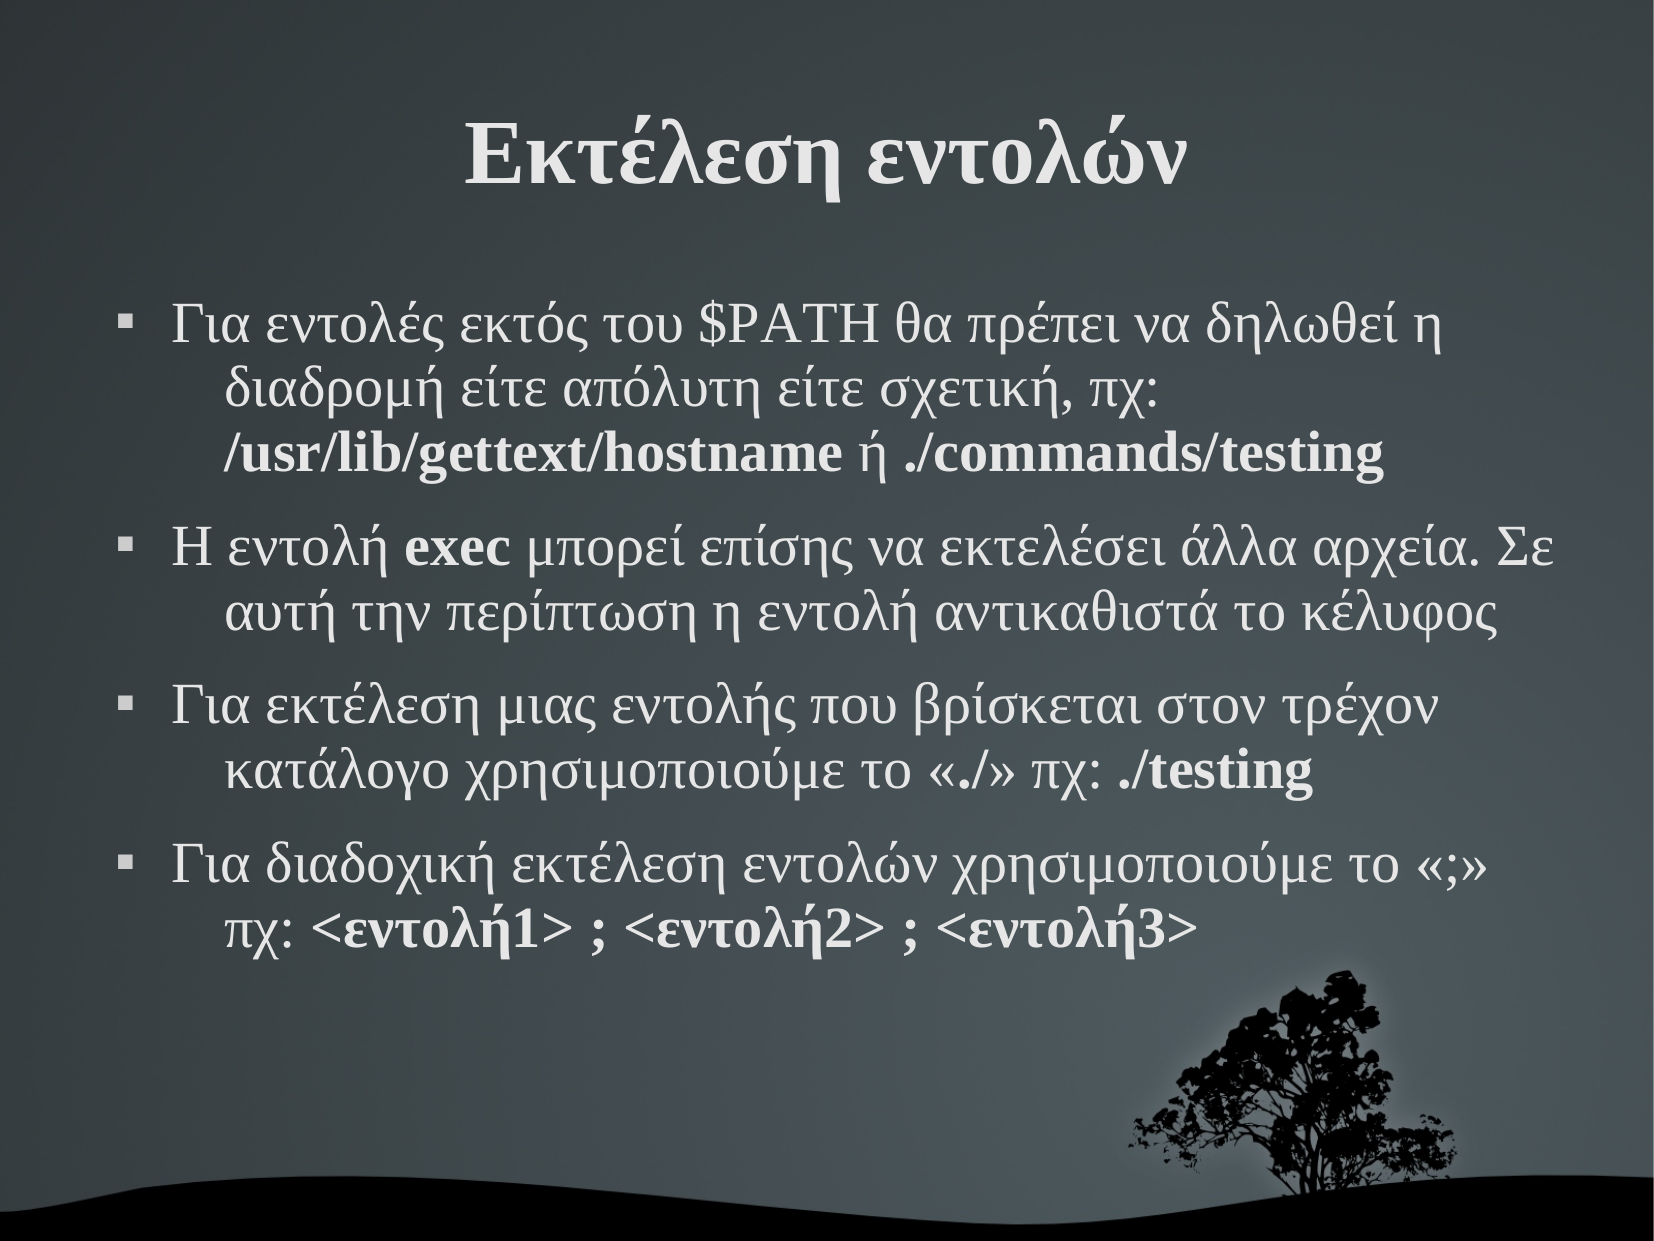

Εκτέλεση εντολών
# Για εντολές εκτός του $PATH θα πρέπει να δηλωθεί η διαδρομή είτε απόλυτη είτε σχετική, πχ: /usr/lib/gettext/hostname ή ./commands/testing
Η εντολή exec μπορεί επίσης να εκτελέσει άλλα αρχεία. Σε αυτή την περίπτωση η εντολή αντικαθιστά το κέλυφος
Για εκτέλεση μιας εντολής που βρίσκεται στον τρέχον κατάλογο χρησιμοποιούμε το «./» πχ: ./testing
Για διαδοχική εκτέλεση εντολών χρησιμοποιούμε το «;» πχ: <εντολή1> ; <εντολή2> ; <εντολή3>